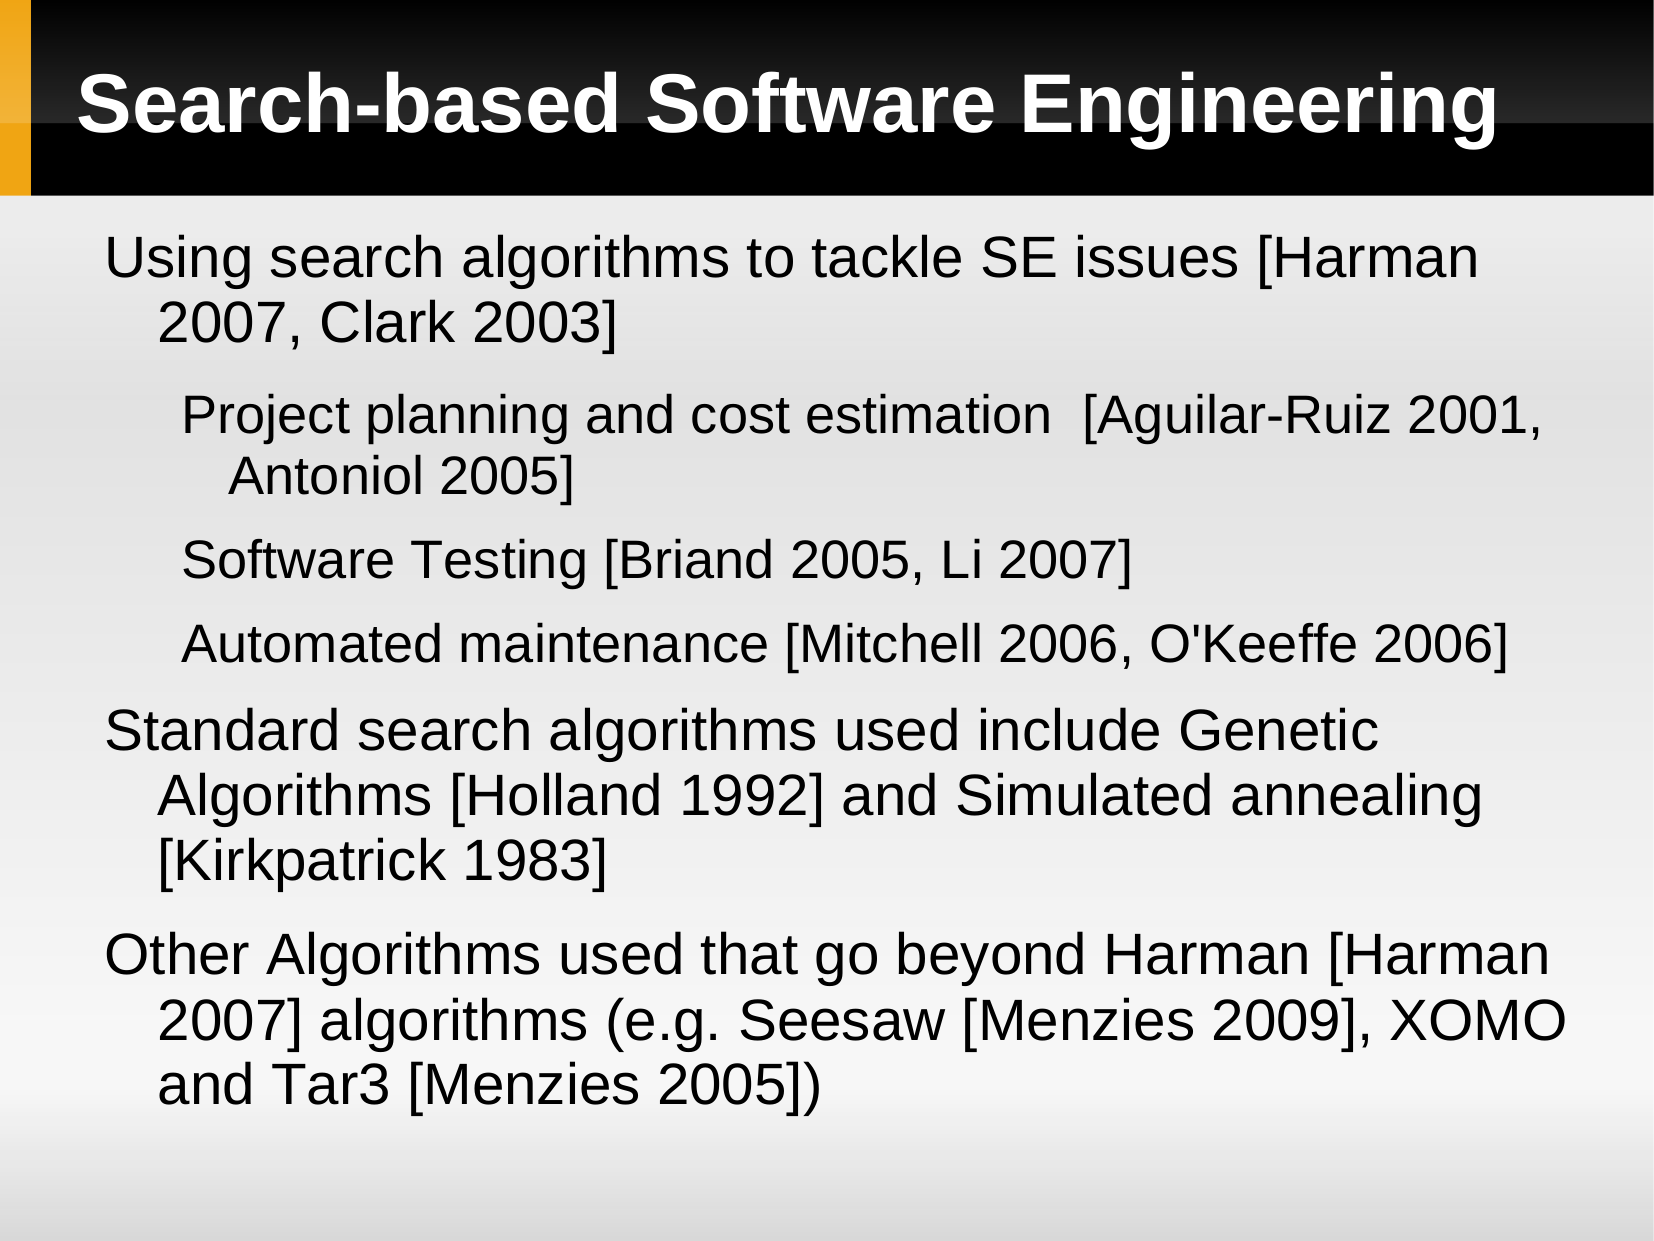

# Search-based Software Engineering
Using search algorithms to tackle SE issues [Harman 2007, Clark 2003]
Project planning and cost estimation [Aguilar-Ruiz 2001, Antoniol 2005]
Software Testing [Briand 2005, Li 2007]
Automated maintenance [Mitchell 2006, O'Keeffe 2006]
Standard search algorithms used include Genetic Algorithms [Holland 1992] and Simulated annealing [Kirkpatrick 1983]
Other Algorithms used that go beyond Harman [Harman 2007] algorithms (e.g. Seesaw [Menzies 2009], XOMO and Tar3 [Menzies 2005])